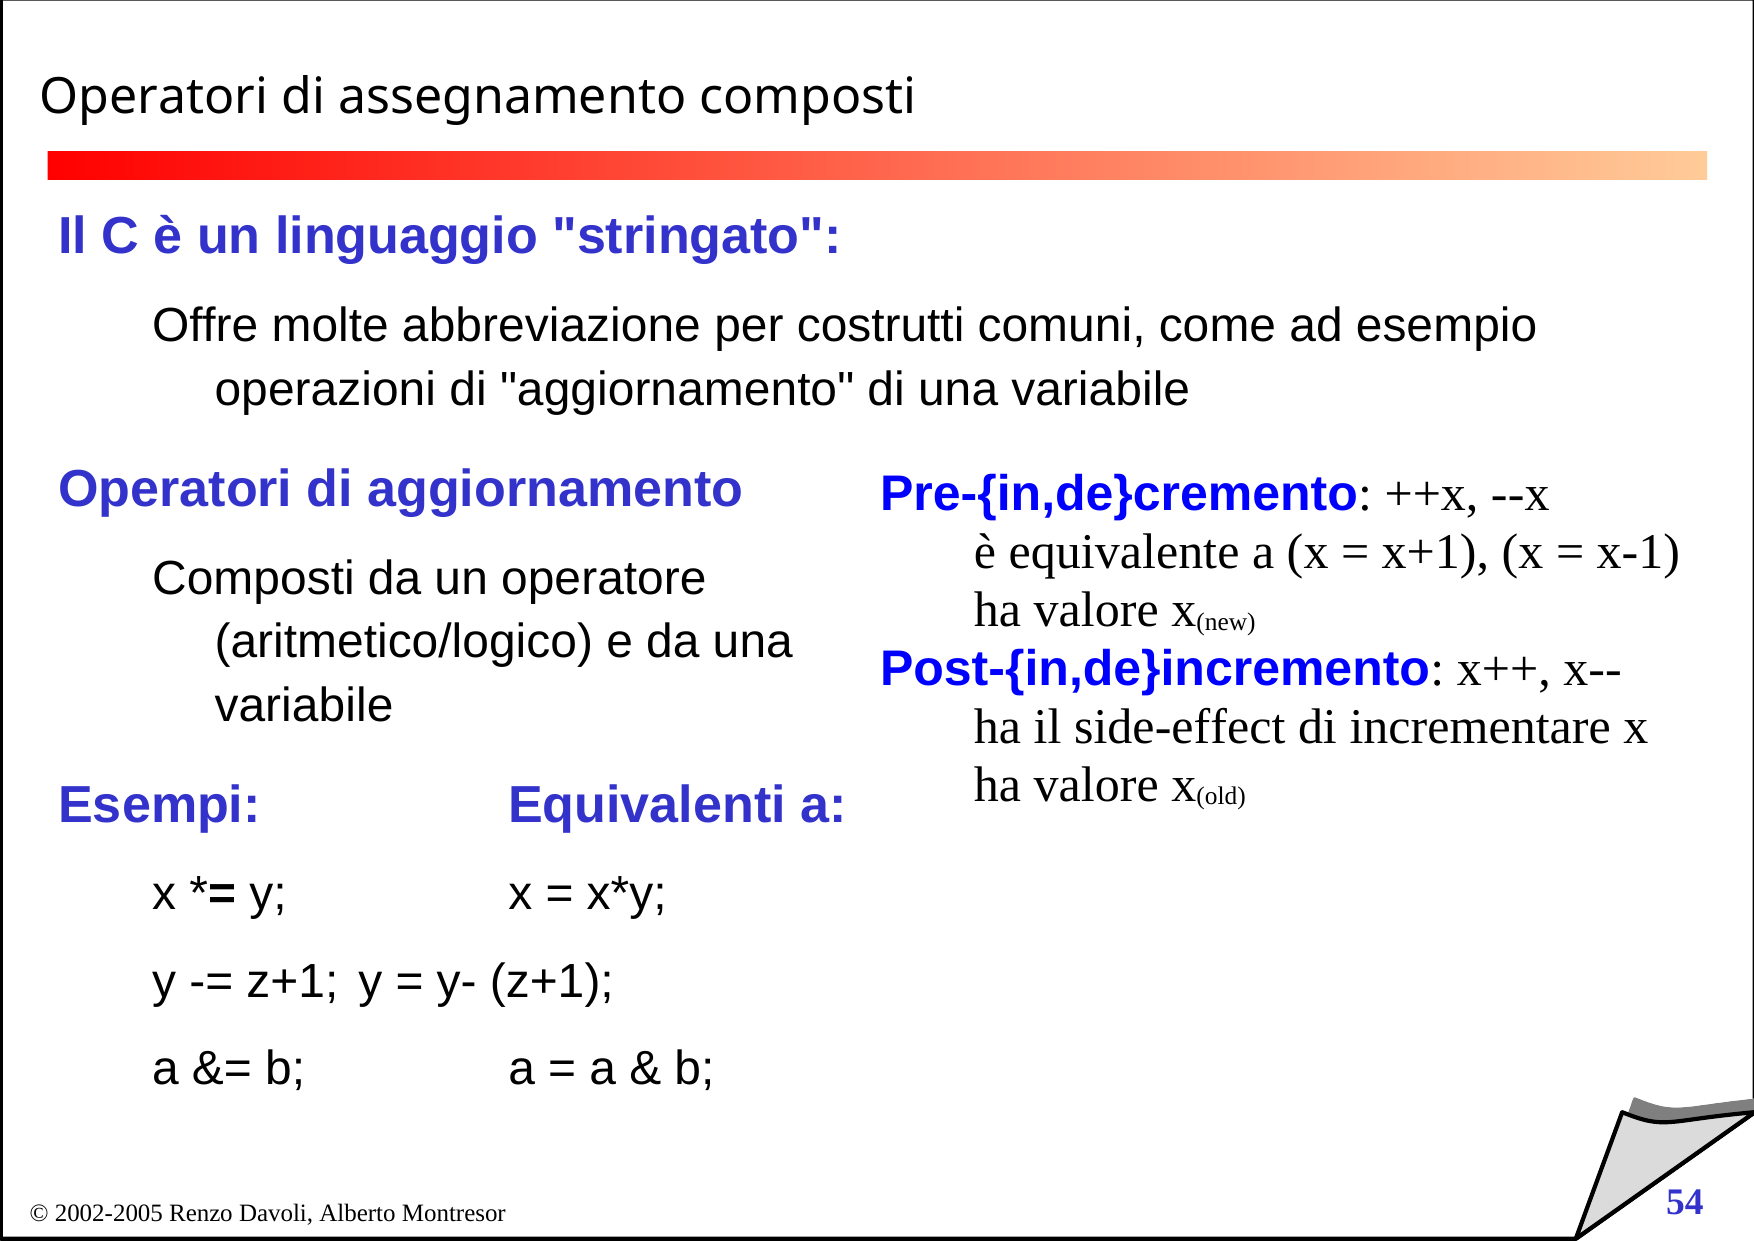

# Operatori di assegnamento composti
Il C è un linguaggio "stringato":
Offre molte abbreviazione per costrutti comuni, come ad esempio operazioni di "aggiornamento" di una variabile
Operatori di aggiornamento
Composti da un operatore
(aritmetico/logico) e da una
variabile
Esempi:		Equivalenti a:
x *= y;		x = x*y;
y -= z+1;	y = y- (z+1);
a &= b;		a = a & b;
Pre-{in,de}cremento: ++x, --x
è equivalente a (x = x+1), (x = x-1)
ha valore x(new)
Post-{in,de}incremento: x++, x--
ha il side-effect di incrementare x
ha valore x(old)